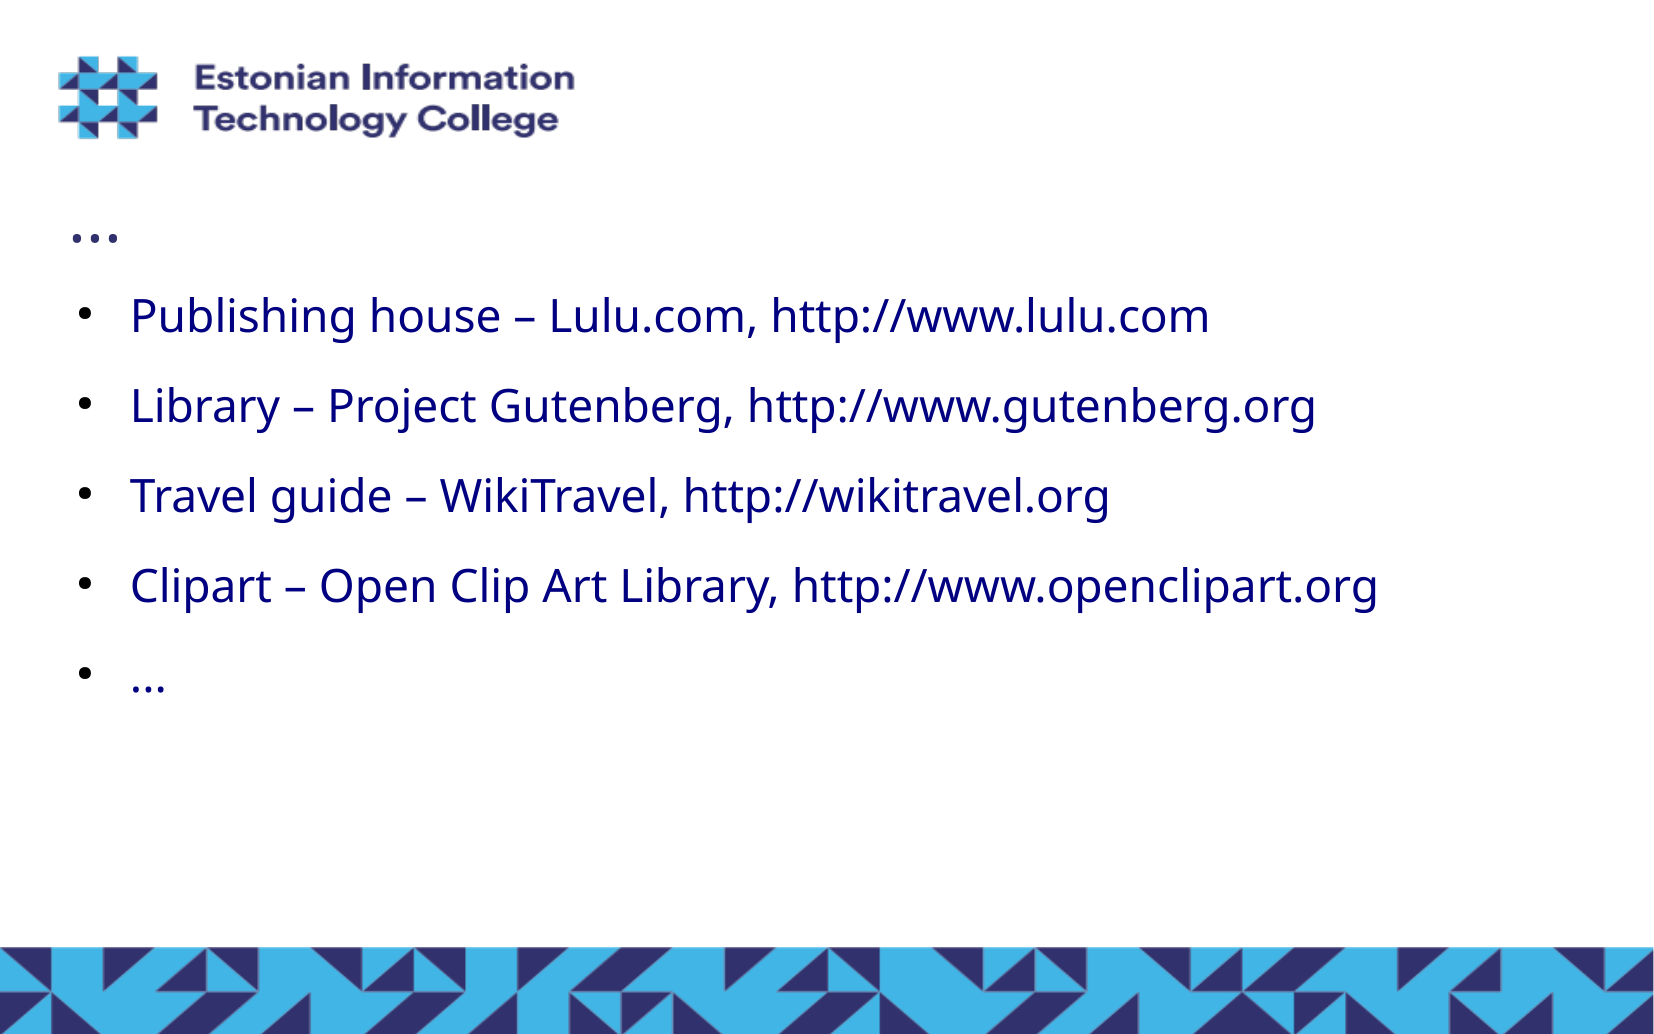

# ...
Publishing house – Lulu.com, http://www.lulu.com
Library – Project Gutenberg, http://www.gutenberg.org
Travel guide – WikiTravel, http://wikitravel.org
Clipart – Open Clip Art Library, http://www.openclipart.org
...